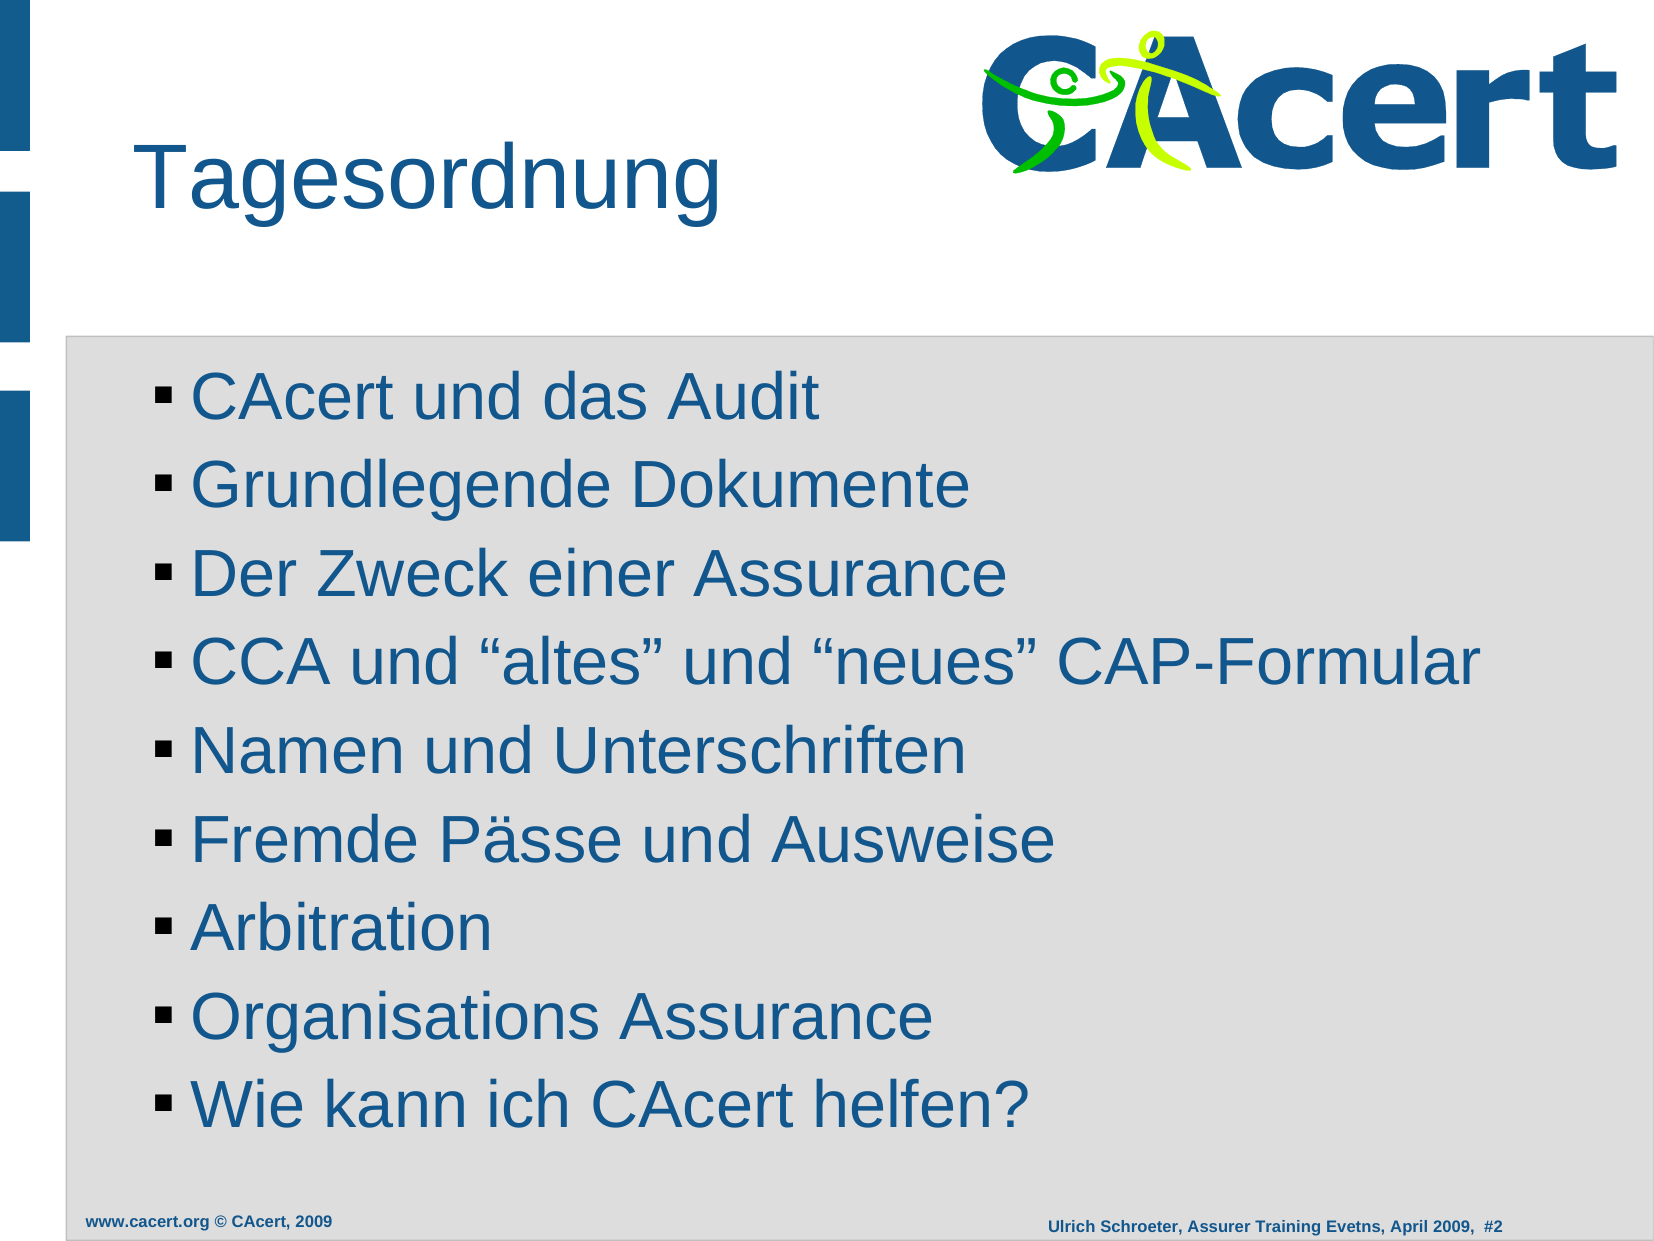

Tagesordnung
 CAcert und das Audit
 Grundlegende Dokumente
 Der Zweck einer Assurance
 CCA und “altes” und “neues” CAP-Formular
 Namen und Unterschriften
 Fremde Pässe und Ausweise
 Arbitration
 Organisations Assurance
 Wie kann ich CAcert helfen?